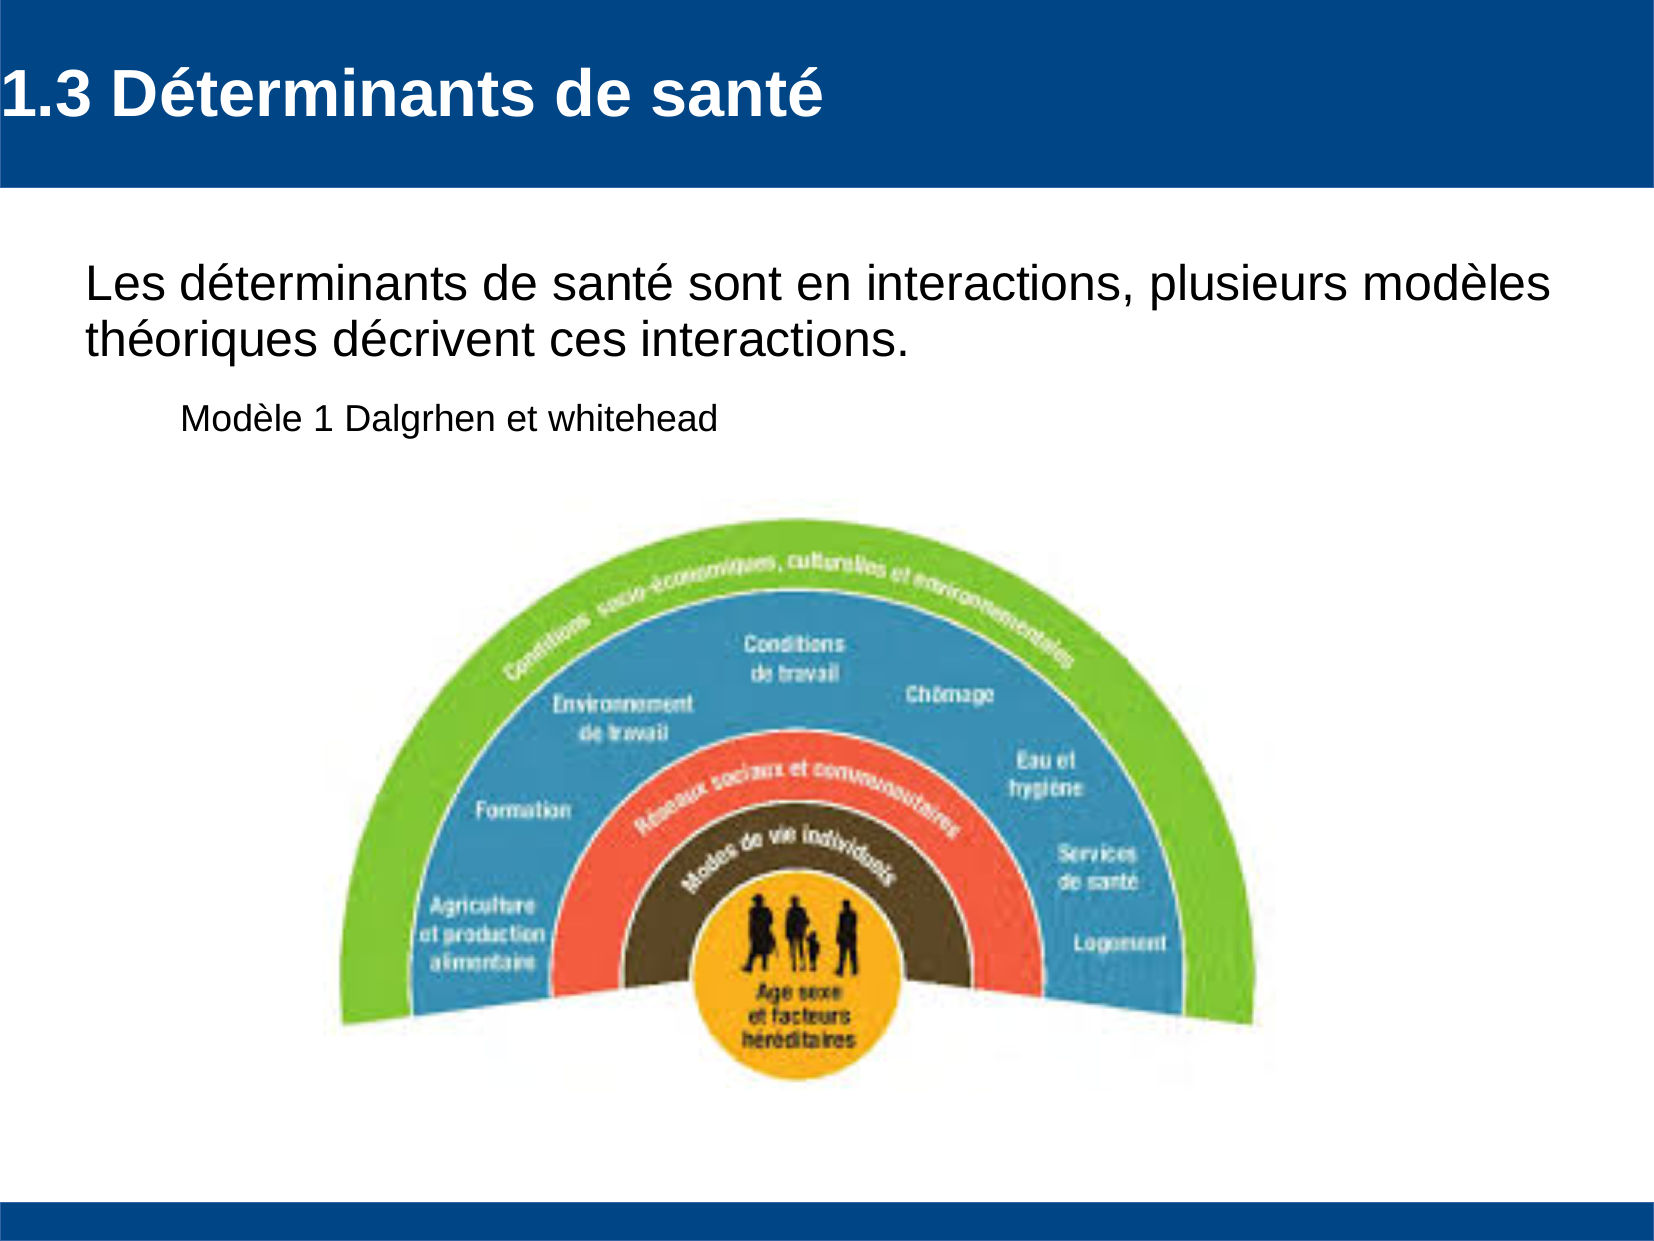

# 1.3 Déterminants de santé
Les déterminants de santé sont en interactions, plusieurs modèles théoriques décrivent ces interactions.
Modèle 1 Dalgrhen et whitehead